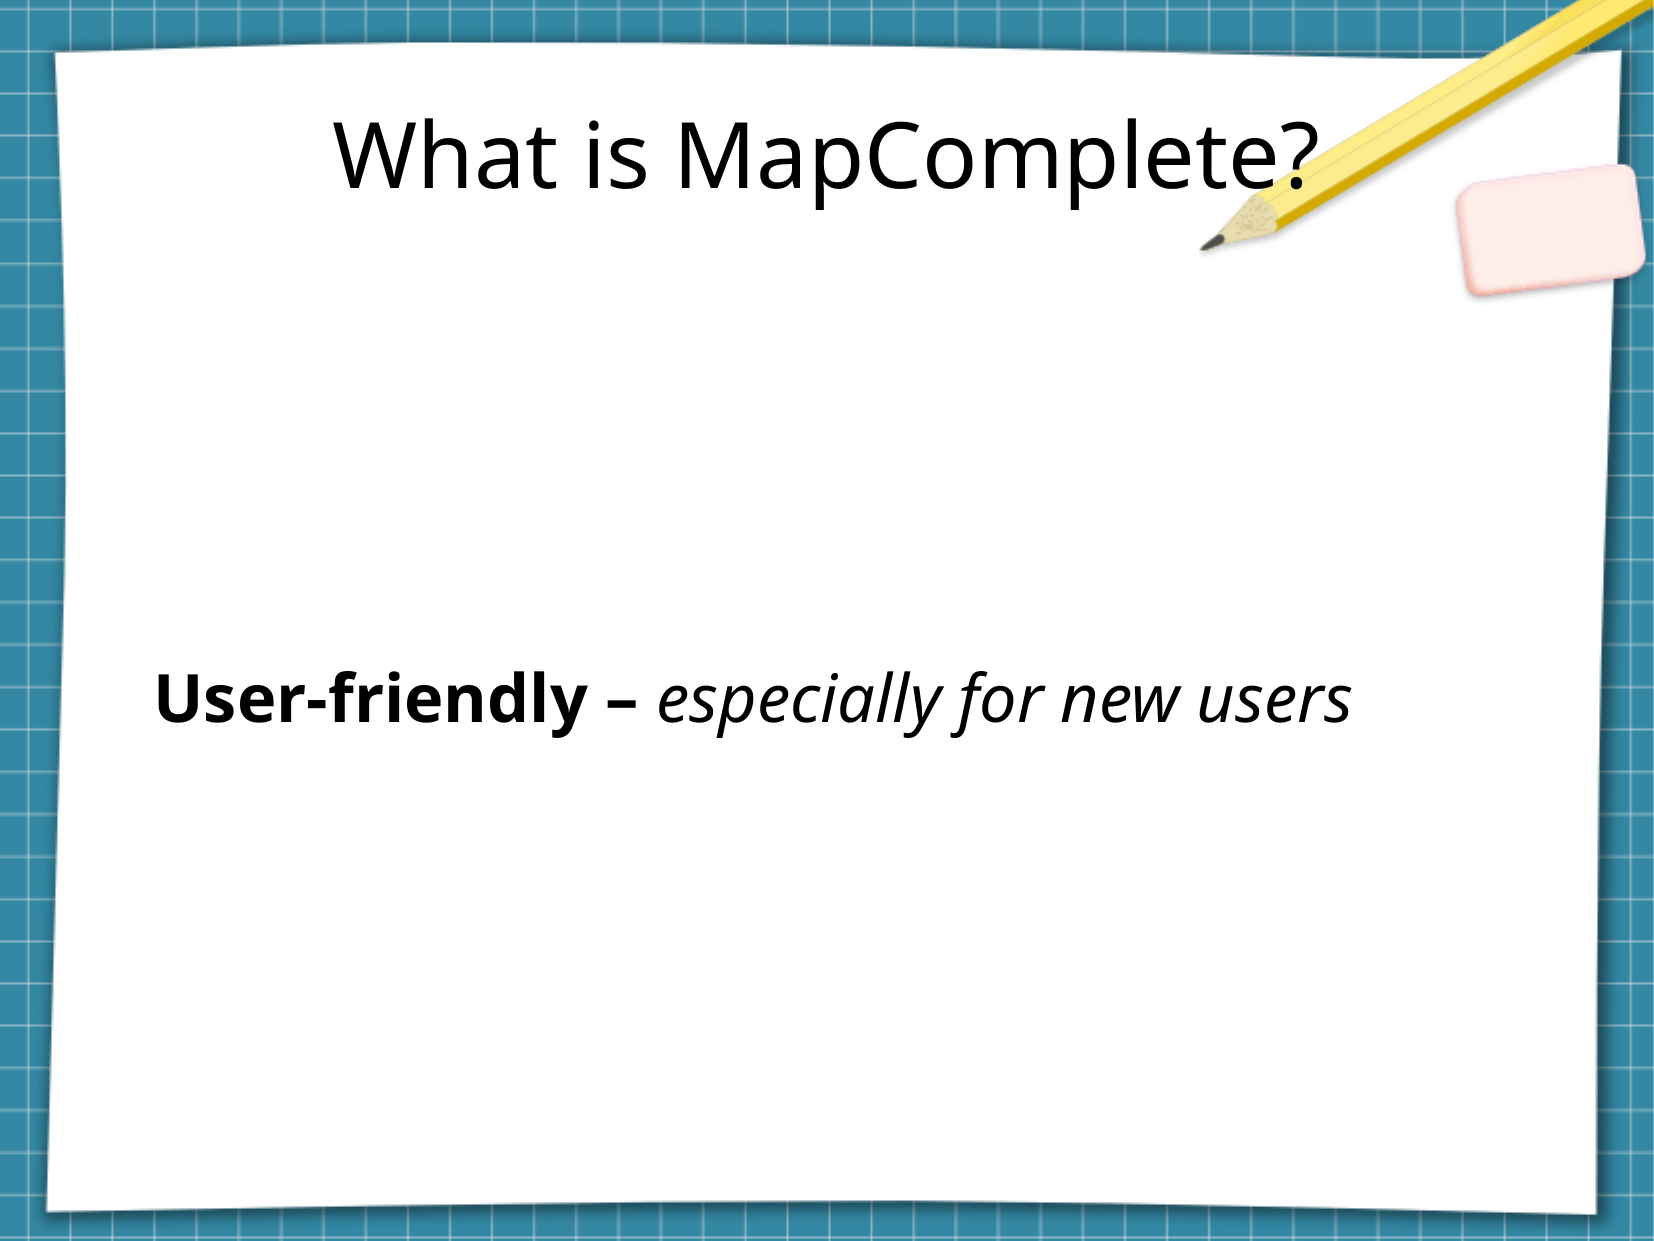

# What is MapComplete?
User-friendly – especially for new users